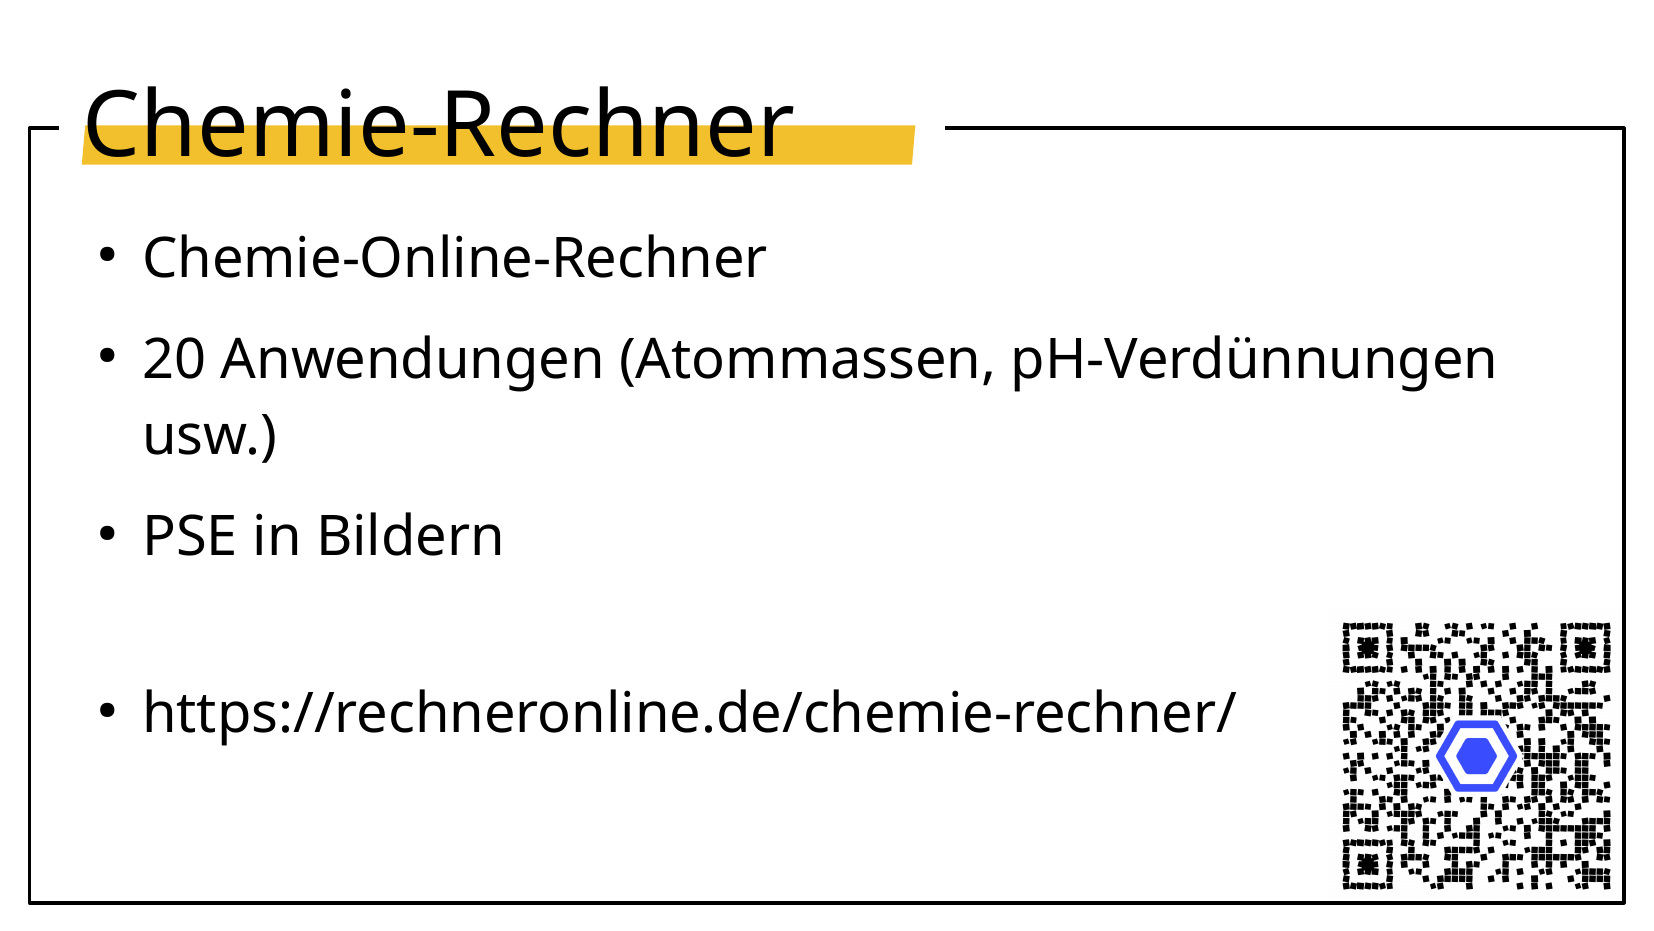

# Chemie-Rechner
Chemie-Online-Rechner
20 Anwendungen (Atommassen, pH-Verdünnungen usw.)
PSE in Bildern
https://rechneronline.de/chemie-rechner/